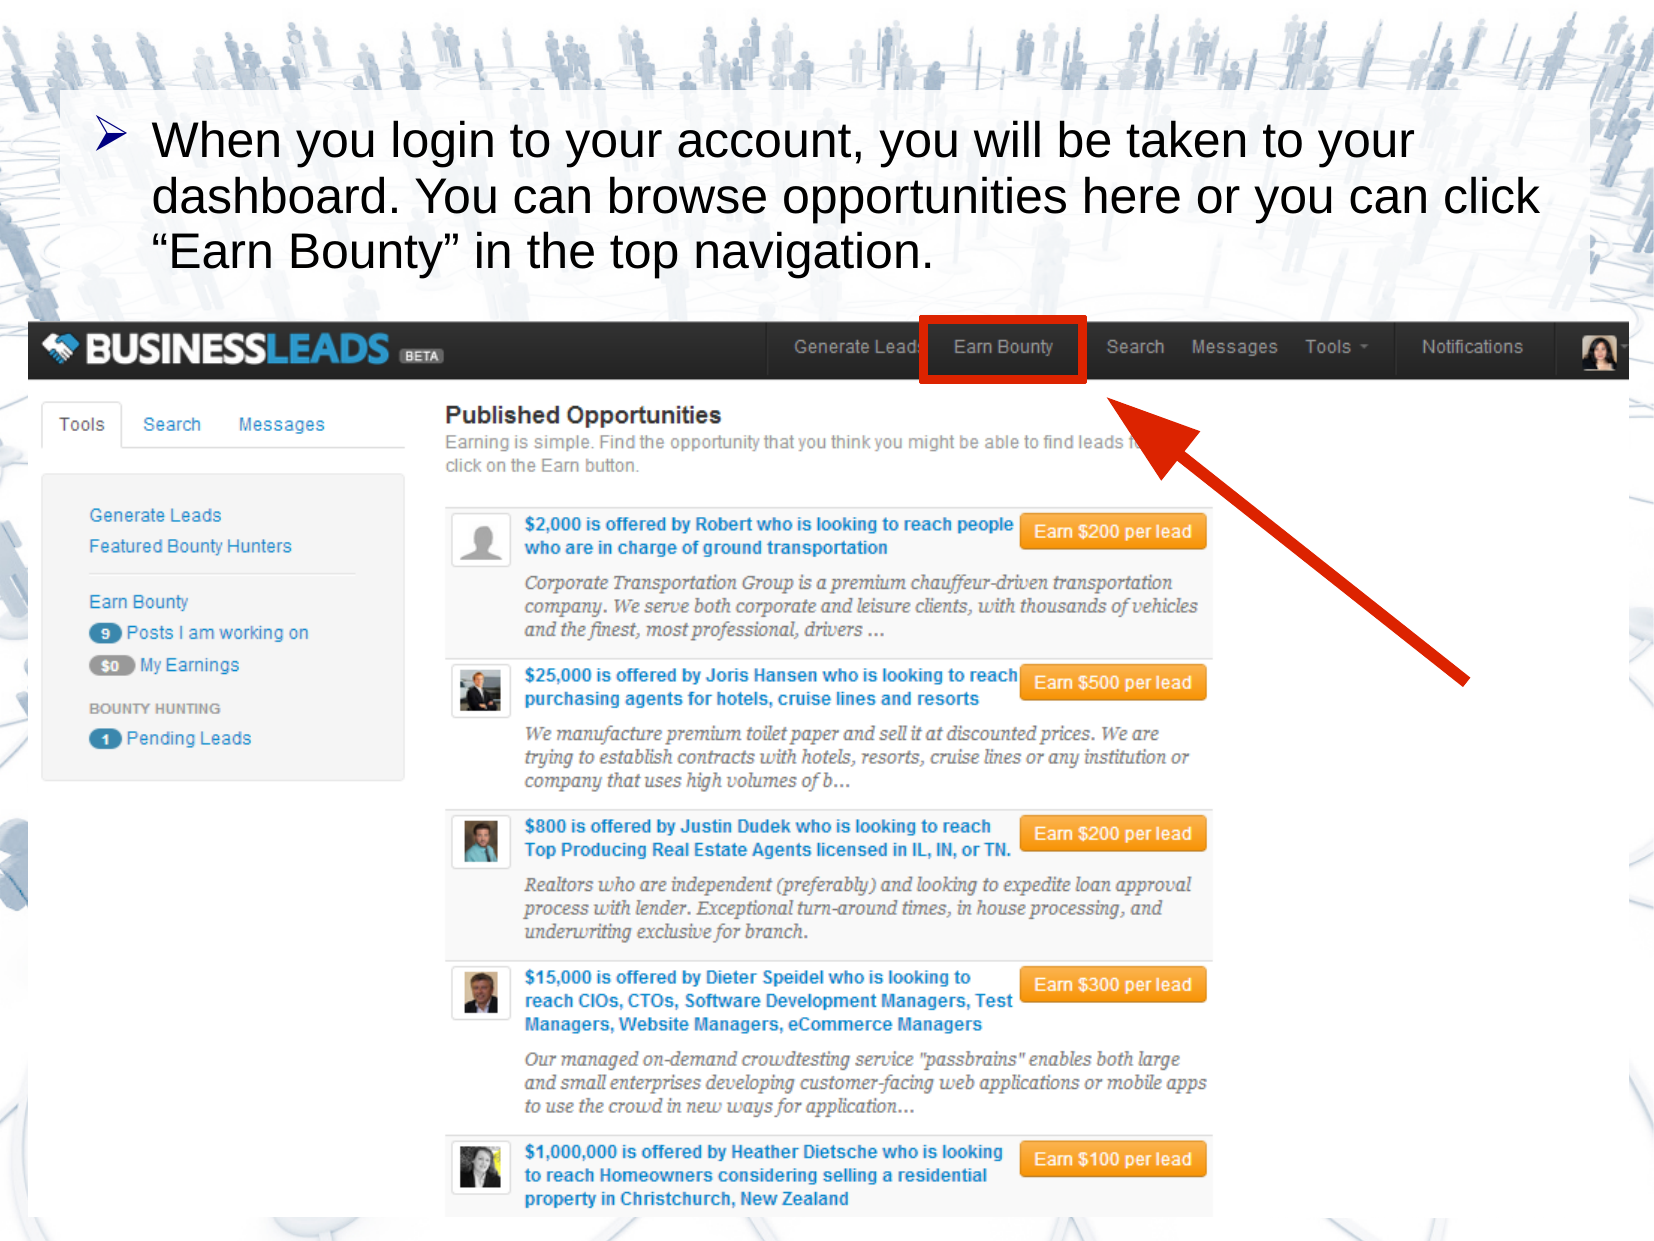

# When you login to your account, you will be taken to your dashboard. You can browse opportunities here or you can click “Earn Bounty” in the top navigation.